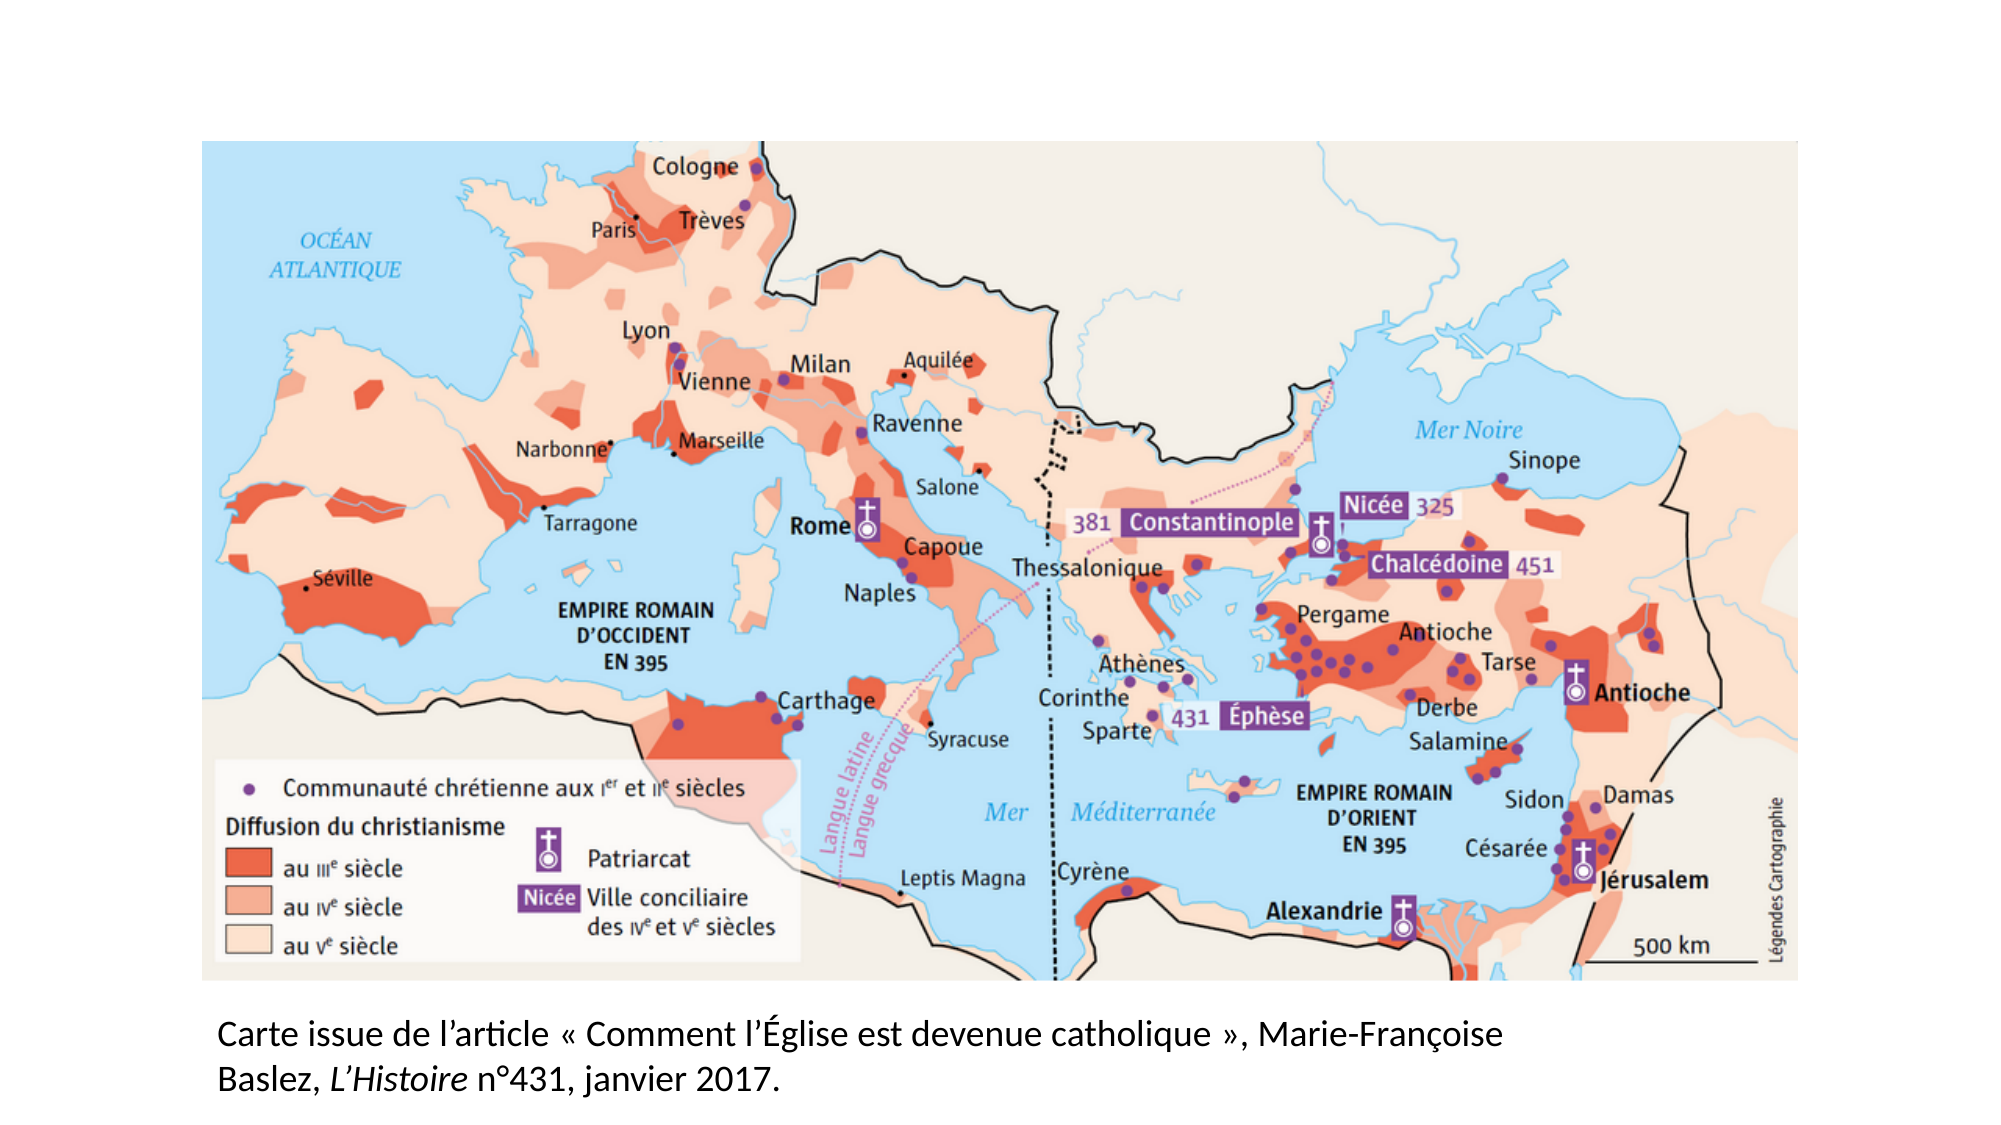

Carte issue de l’article « Comment l’Église est devenue catholique », Marie-Françoise Baslez, L’Histoire n°431, janvier 2017.